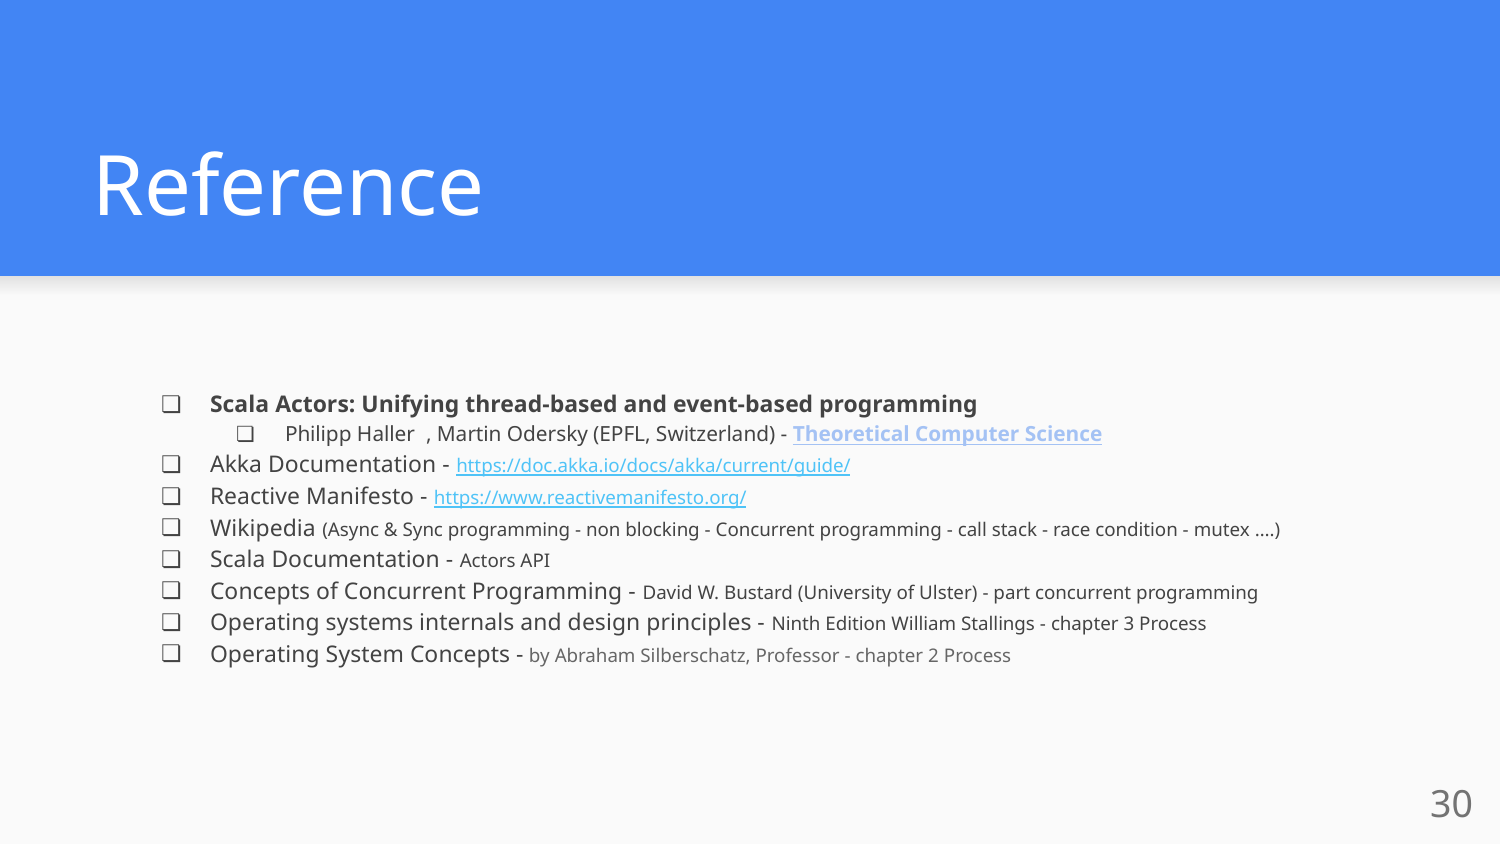

Reference
# Scala Actors: Unifying thread-based and event-based programming
Philipp Haller , Martin Odersky (EPFL, Switzerland) - Theoretical Computer Science
Akka Documentation - https://doc.akka.io/docs/akka/current/guide/
Reactive Manifesto - https://www.reactivemanifesto.org/
Wikipedia (Async & Sync programming - non blocking - Concurrent programming - call stack - race condition - mutex ….)
Scala Documentation - Actors API
Concepts of Concurrent Programming - David W. Bustard (University of Ulster) - part concurrent programming
Operating systems internals and design principles - Ninth Edition William Stallings - chapter 3 Process
Operating System Concepts - by Abraham Silberschatz, Professor - chapter 2 Process
30